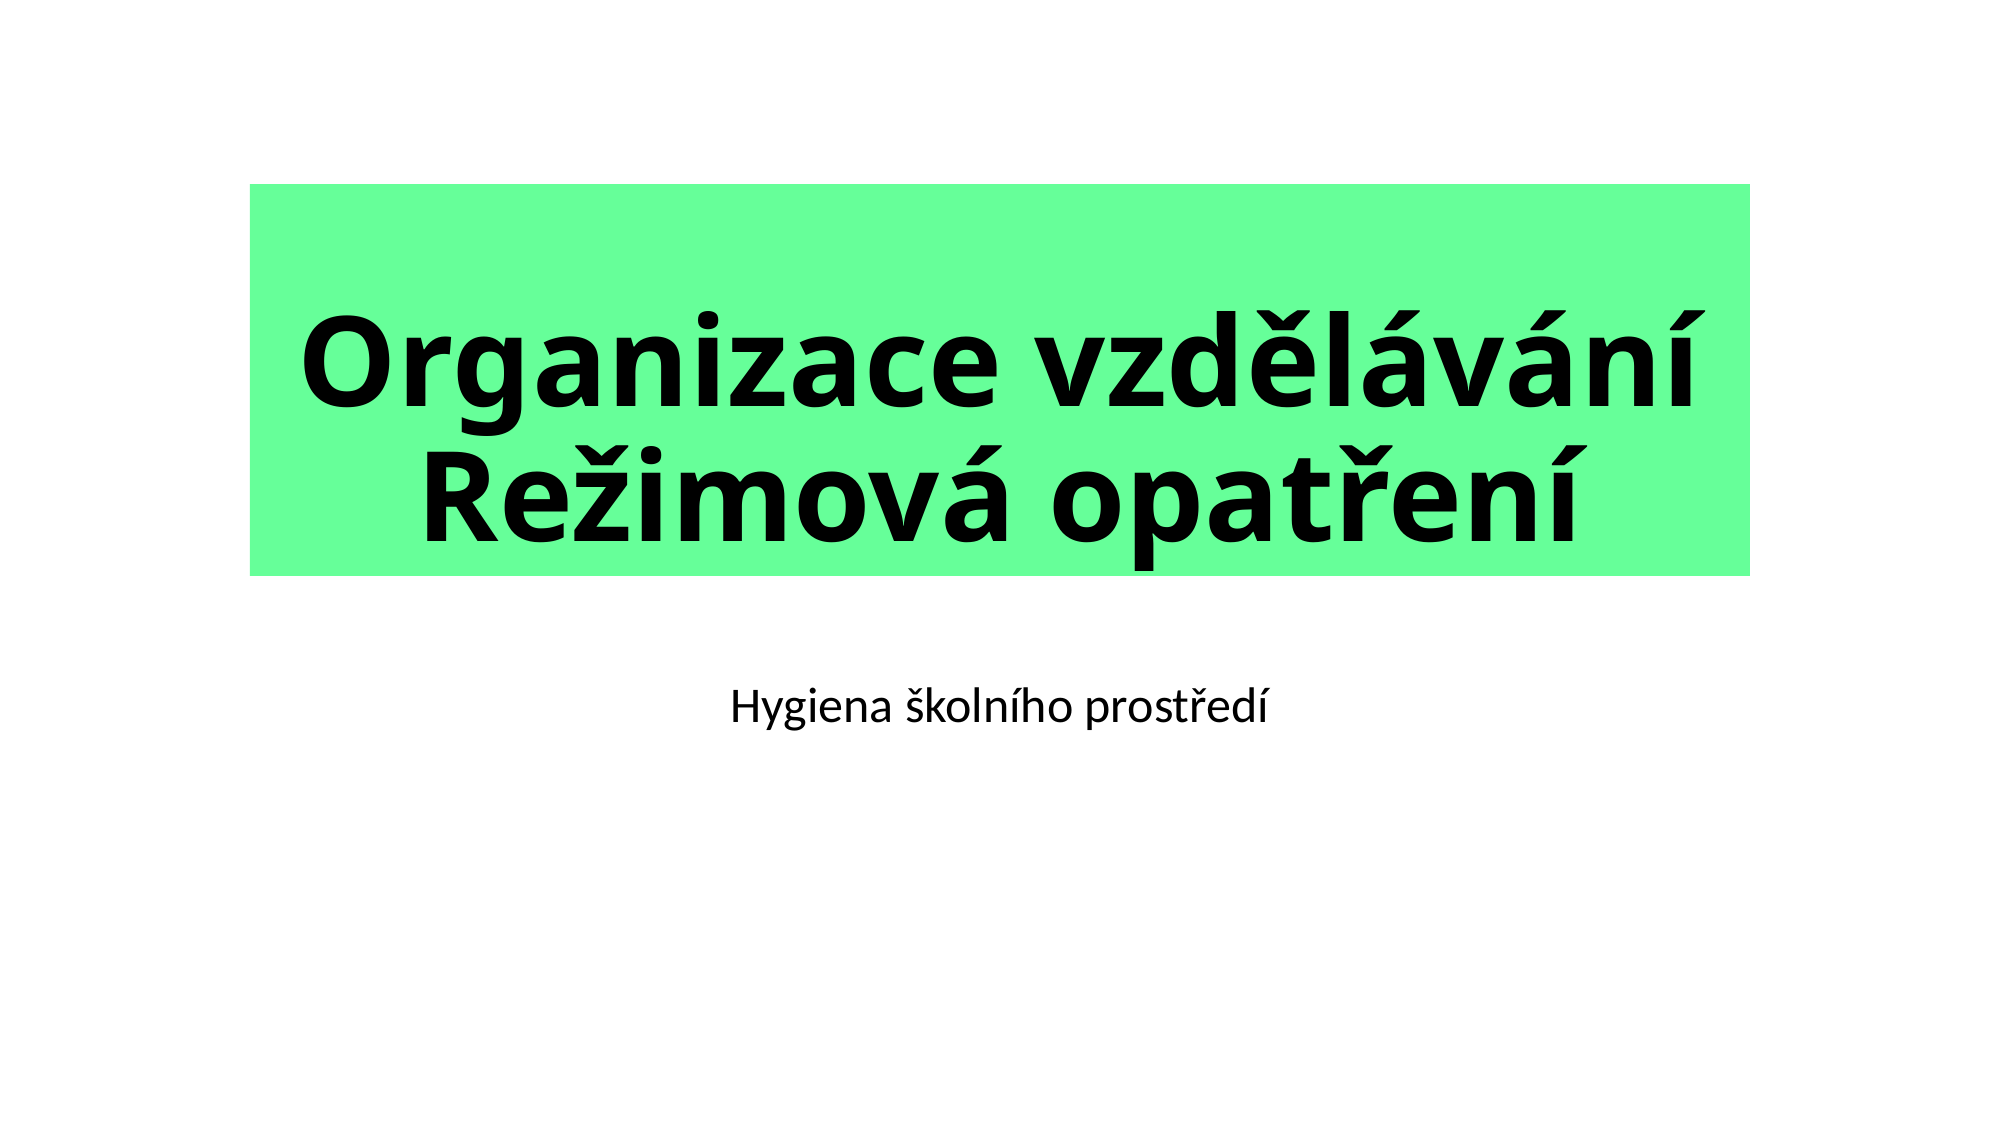

# Organizace vzdělávání Režimová opatření
Hygiena školního prostředí